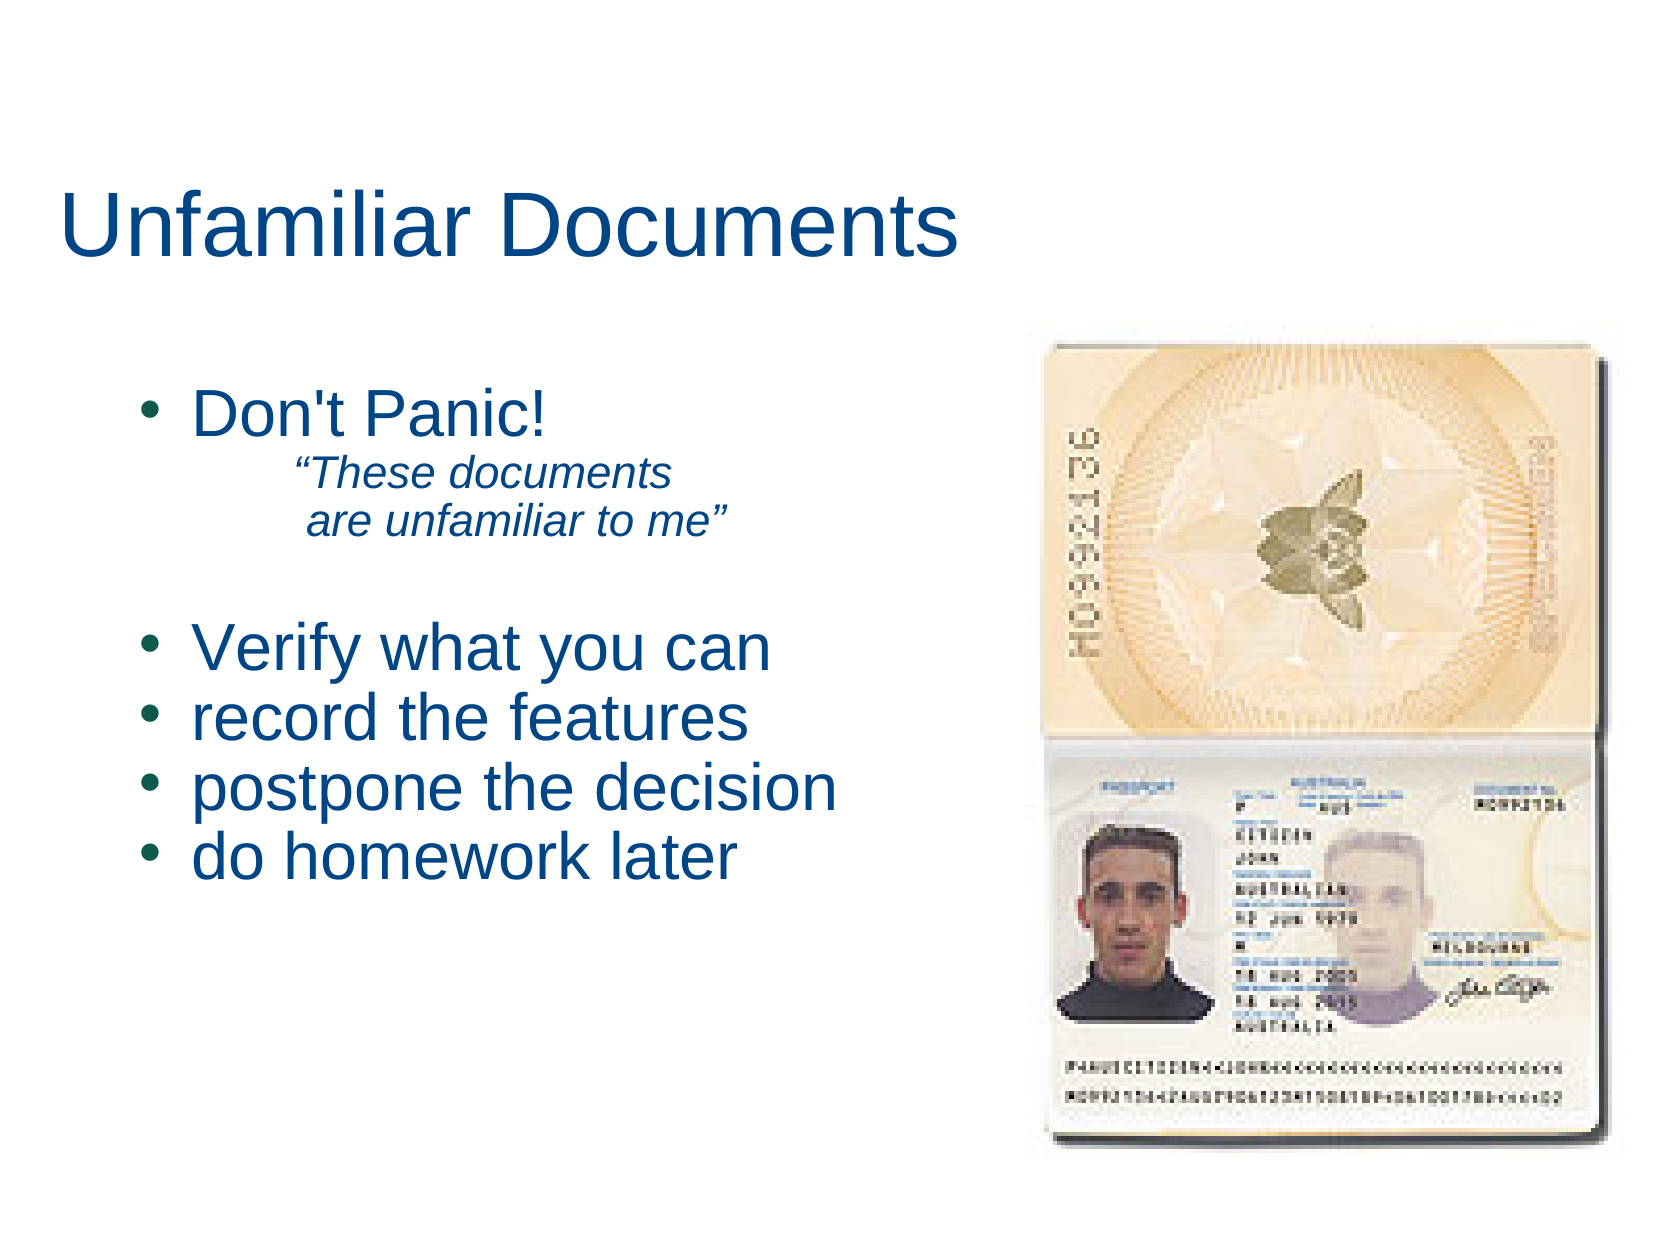

# Unfamiliar Documents
Don't Panic!
 “These documents
 are unfamiliar to me”
Verify what you can
record the features
postpone the decision
do homework later